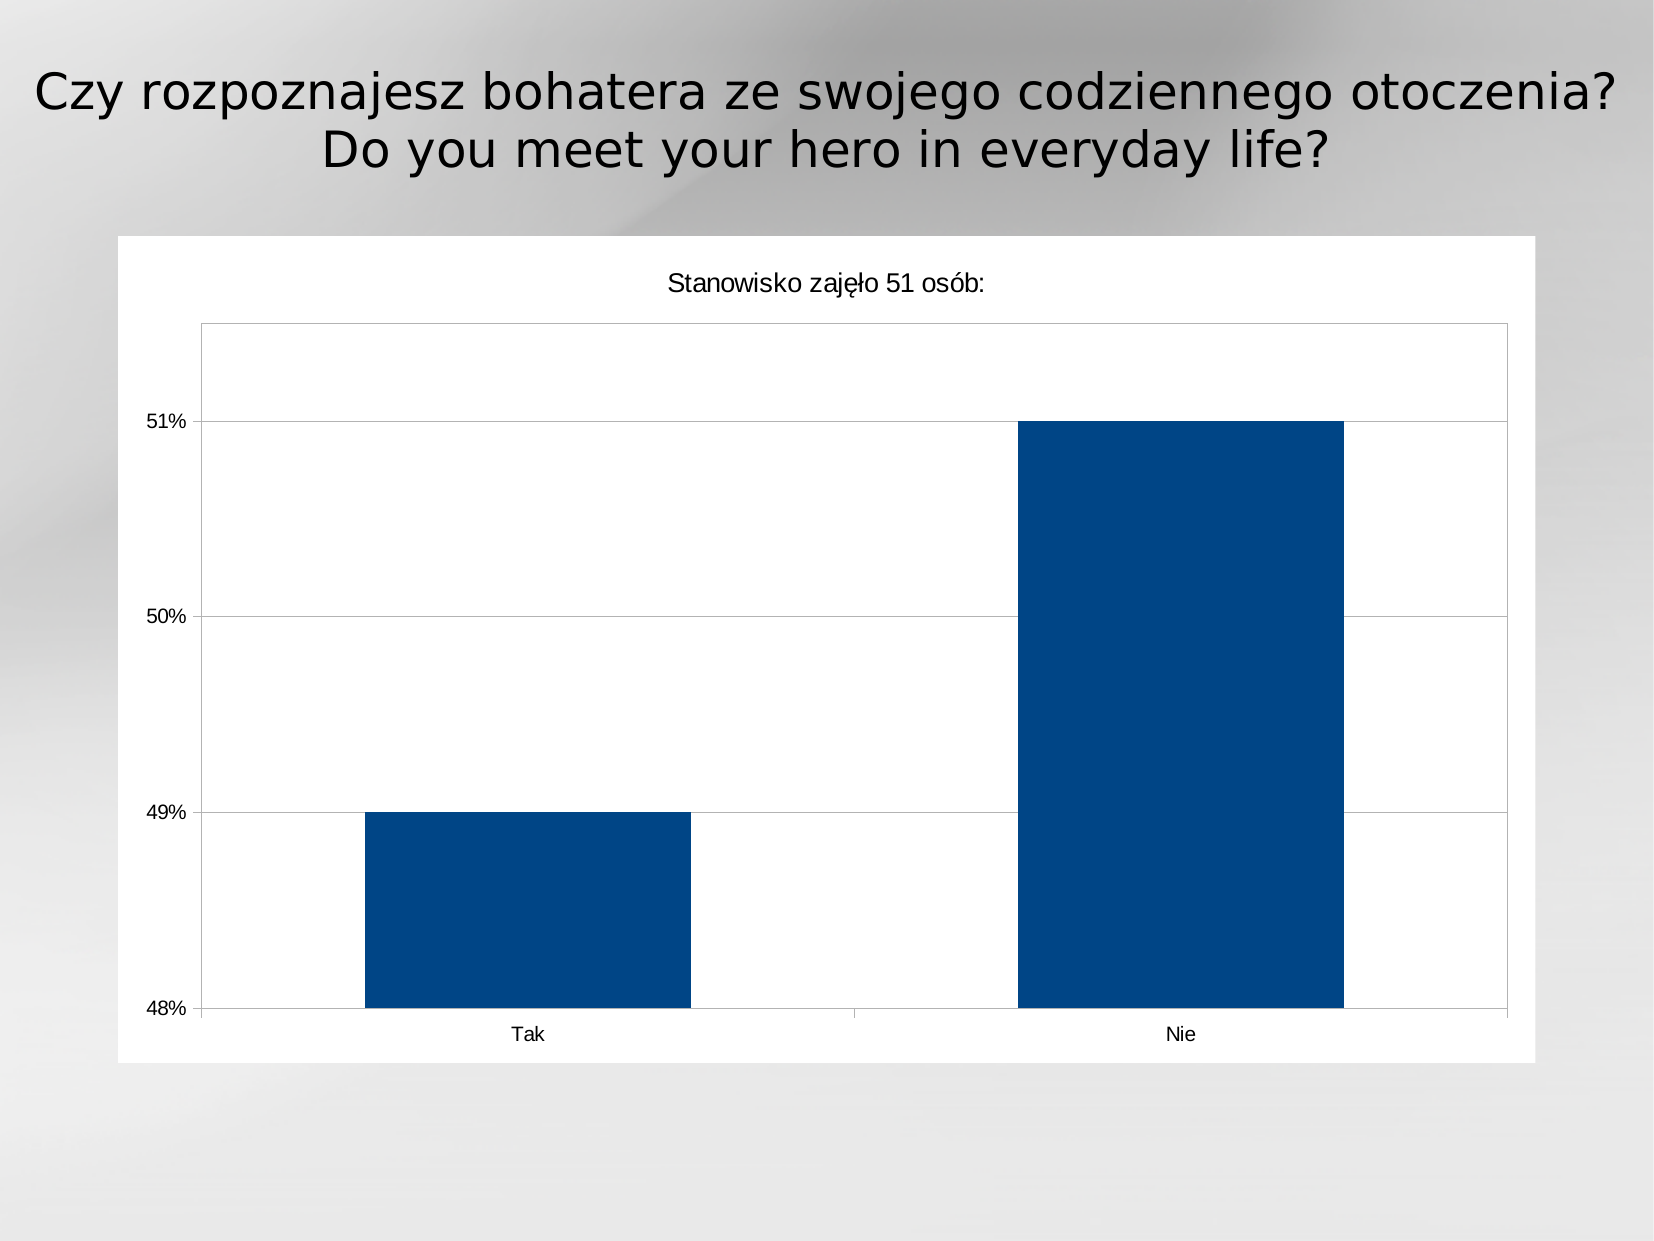

# Czy rozpoznajesz bohatera ze swojego codziennego otoczenia? Do you meet your hero in everyday life?
### Chart: Stanowisko zajęło 51 osób:
| Category | Wiersz 60 |
|---|---|
| Tak | 0.49 |
| Nie | 0.51 |